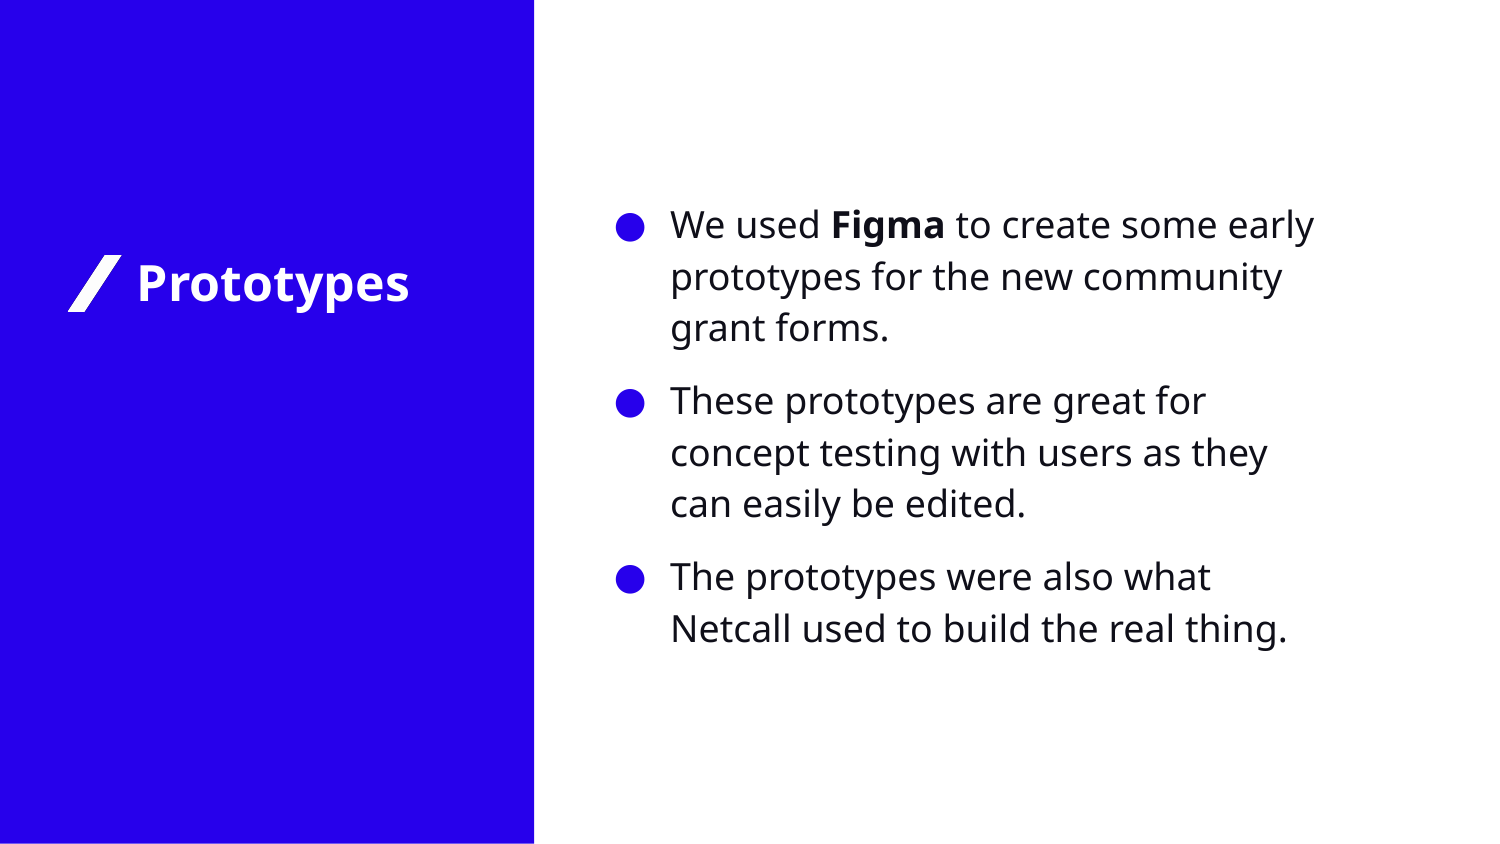

We used Figma to create some early prototypes for the new community grant forms.
These prototypes are great for concept testing with users as they can easily be edited.
The prototypes were also what Netcall used to build the real thing.
# Prototypes